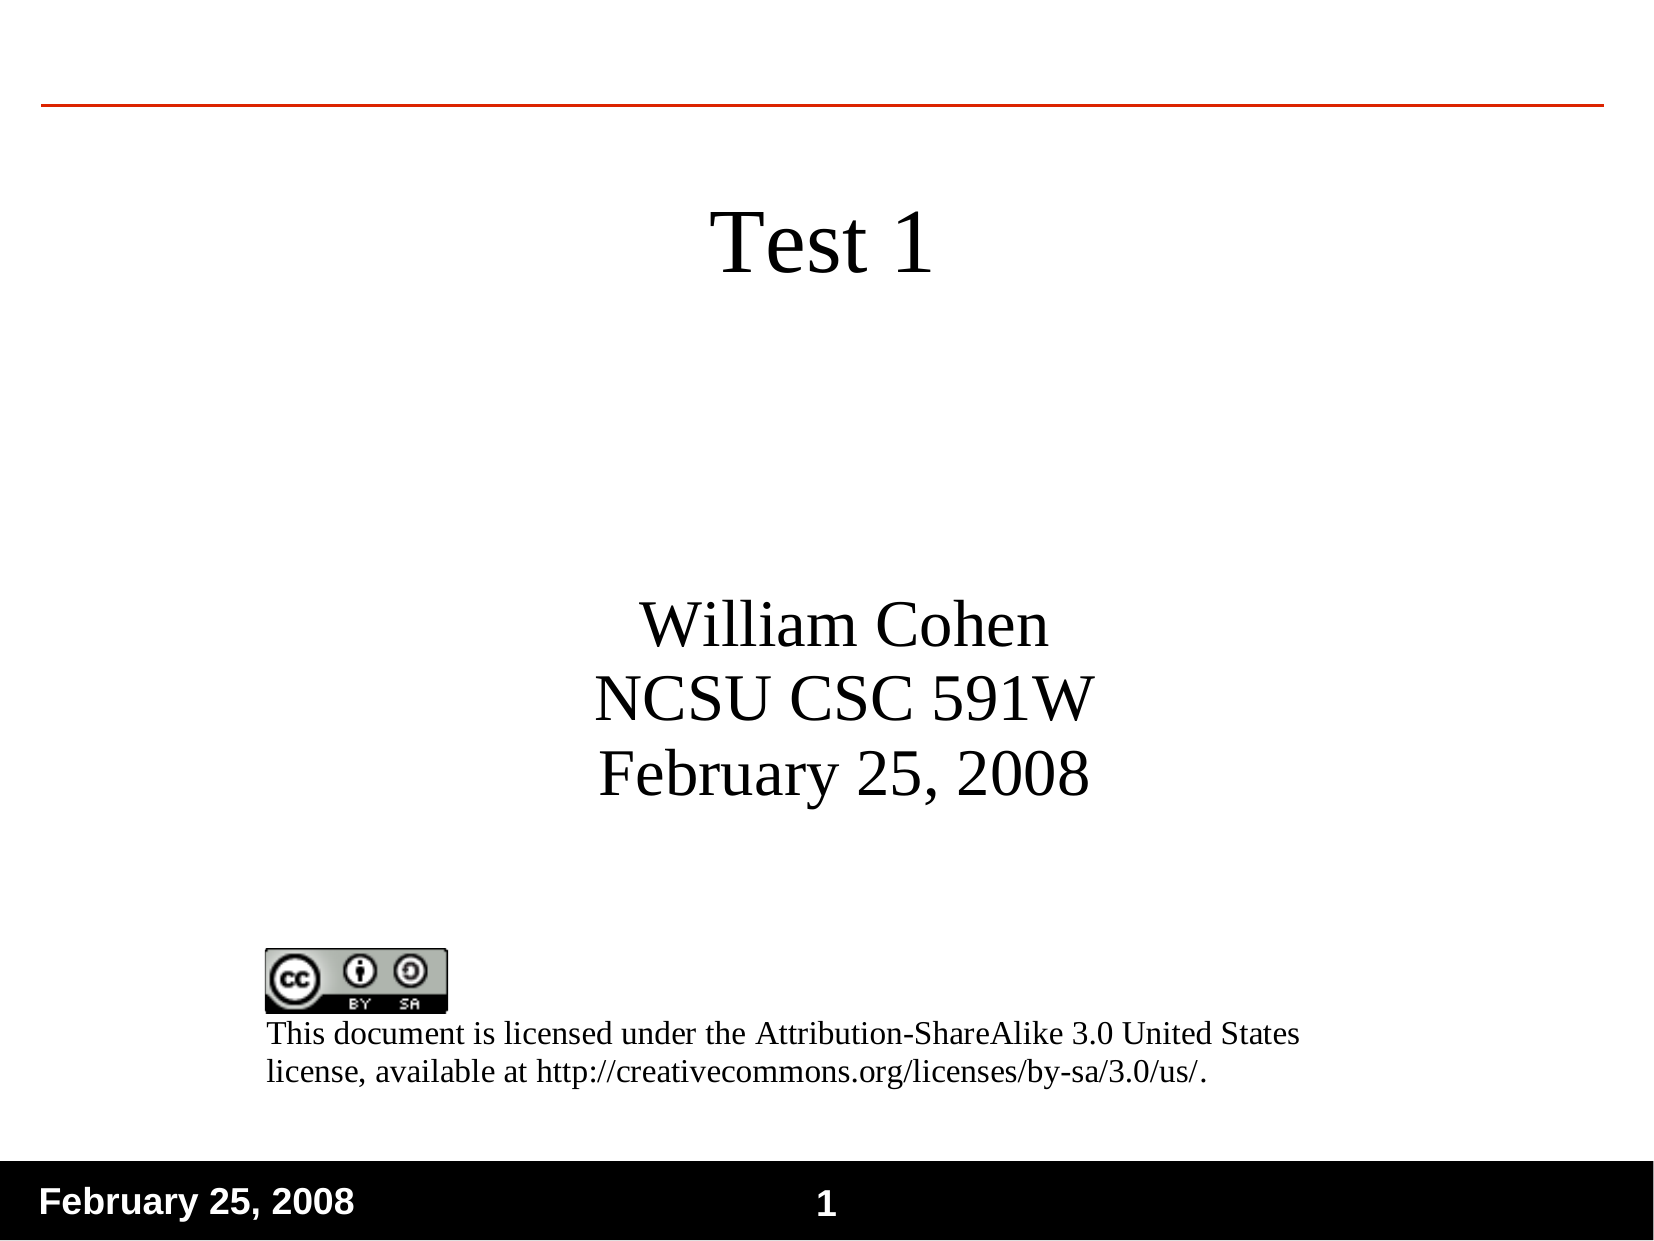

# Test 1
William Cohen
NCSU CSC 591W
February 25, 2008